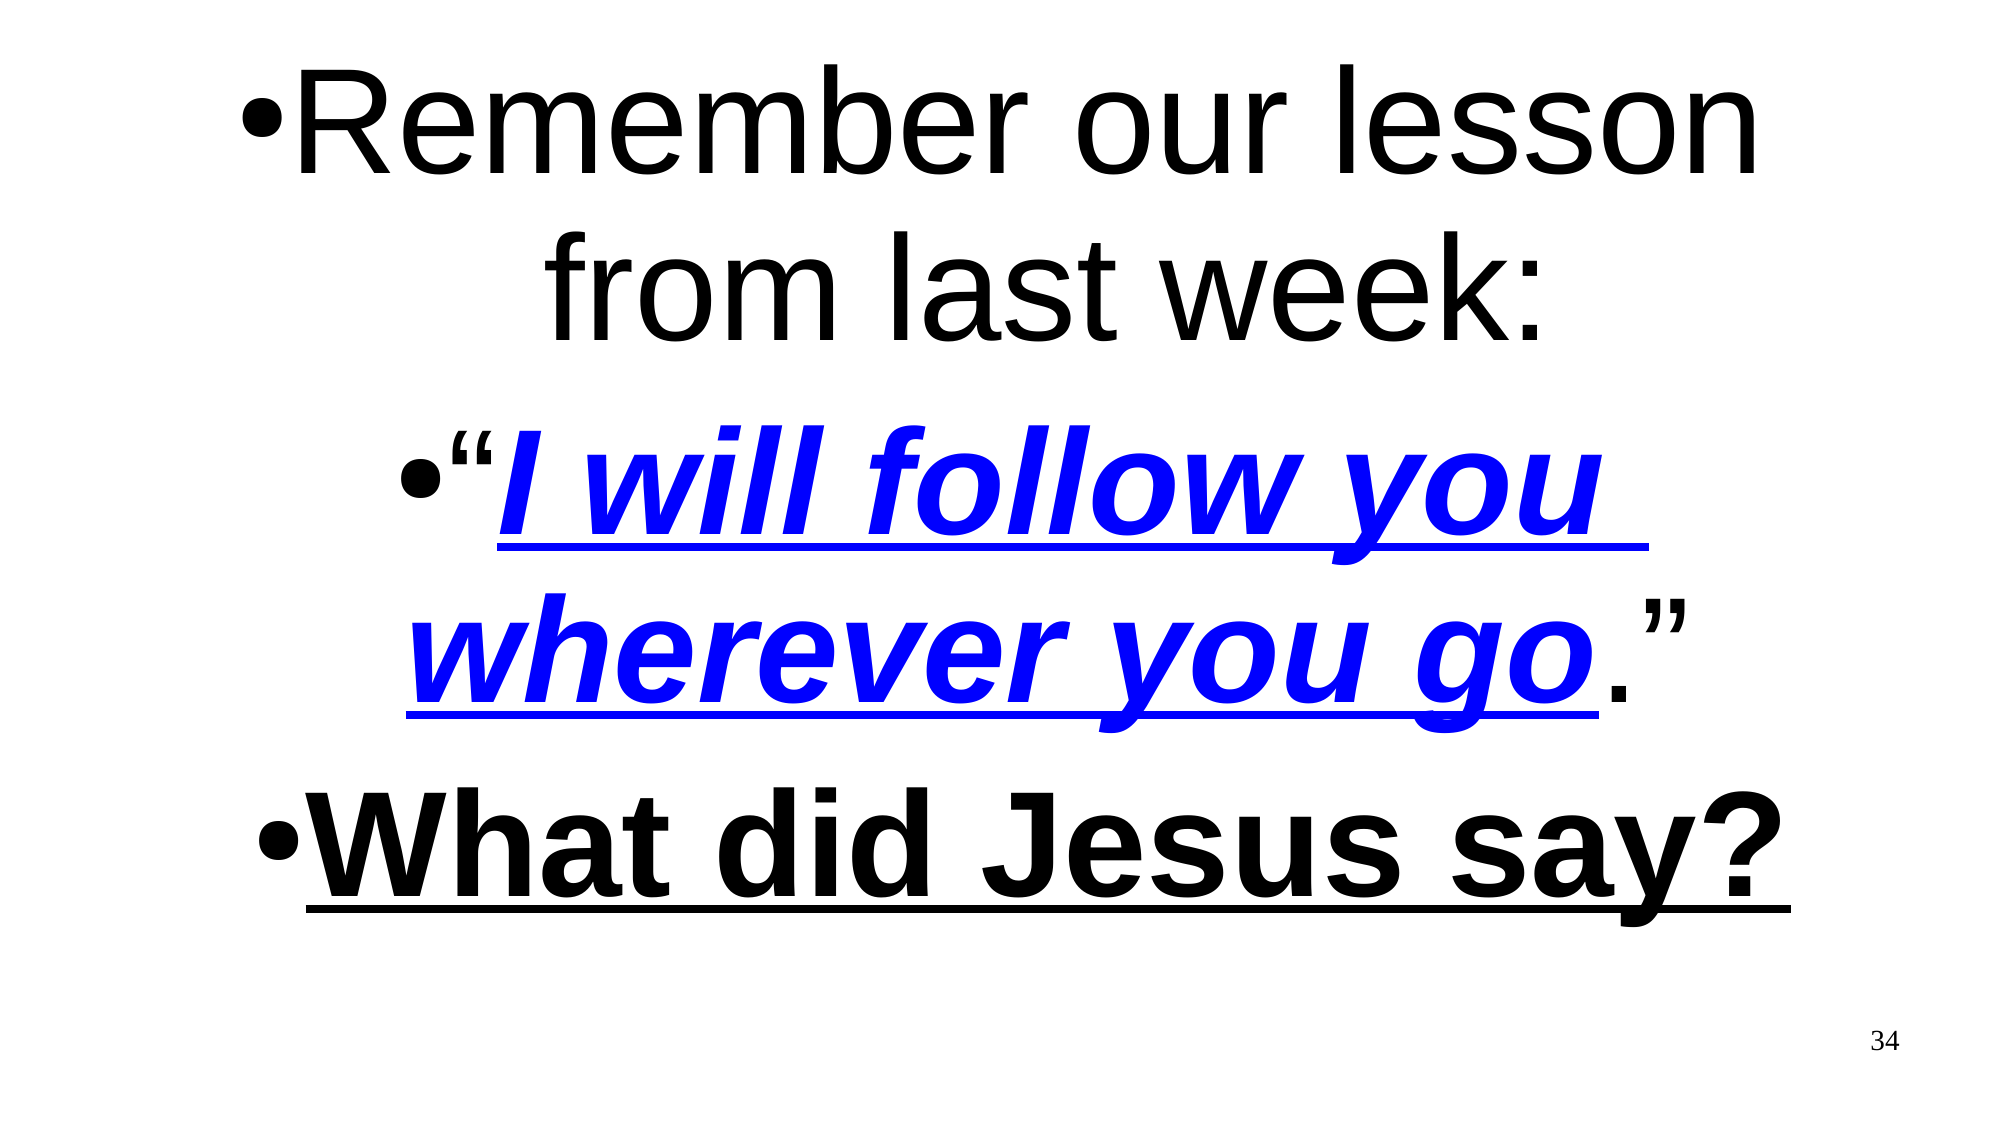

# Remember our lesson from last week:
“I will follow you
wherever you go.”
What did Jesus say?
34